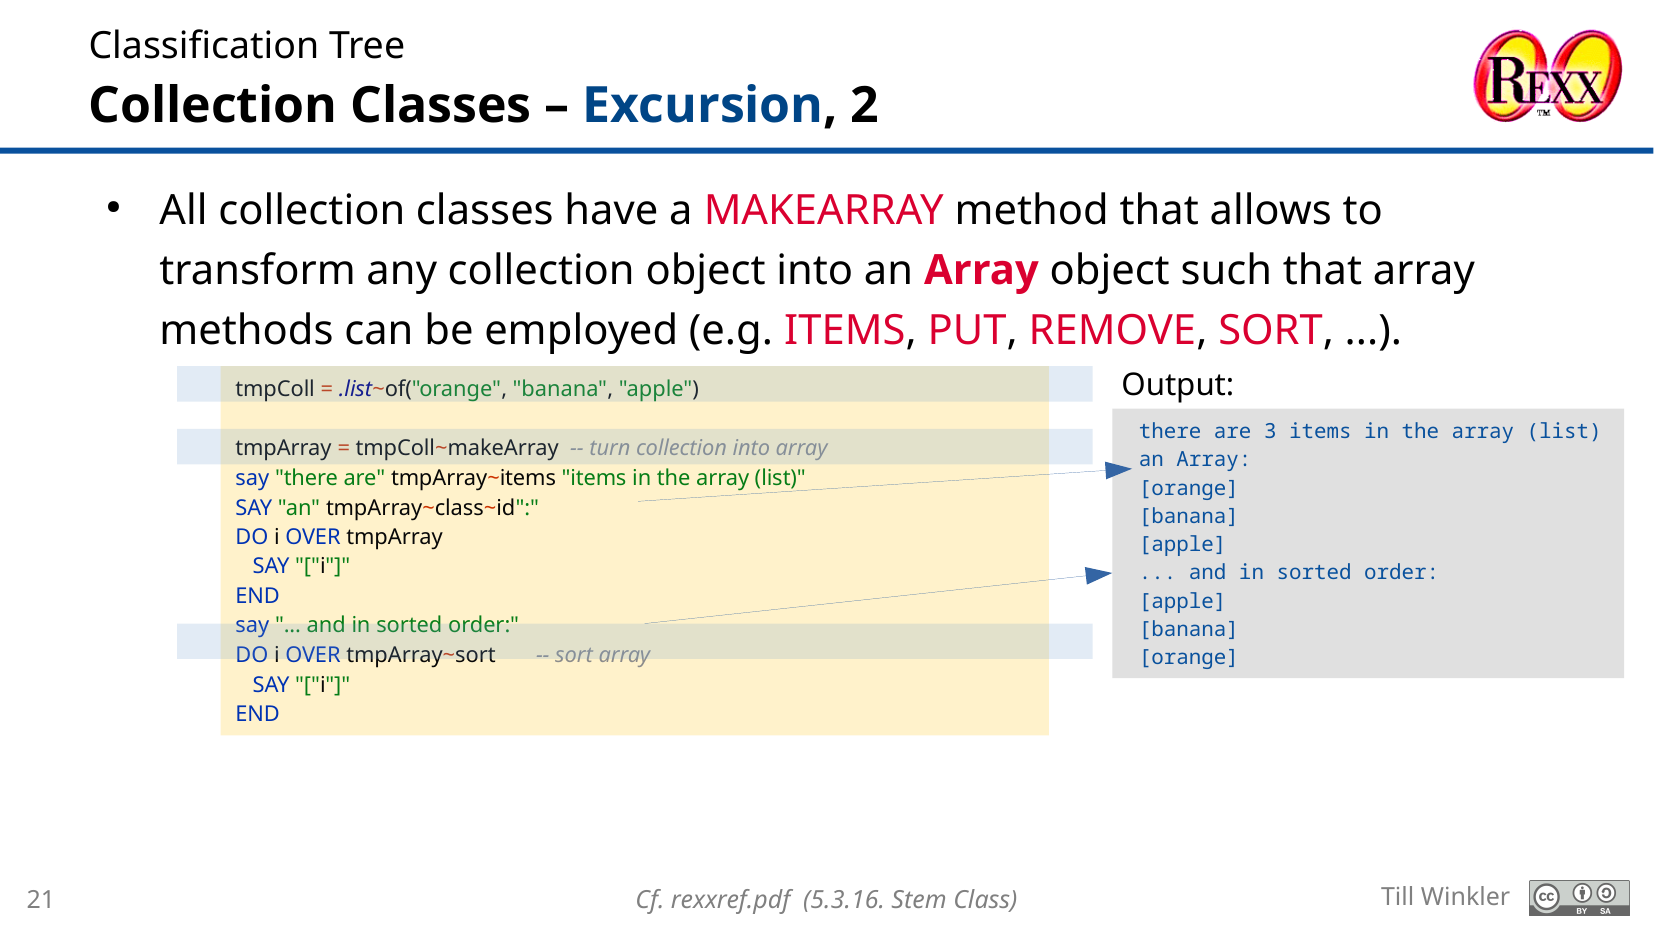

Classification Tree
Collection Classes – Excursion, 2
# All collection classes have a MAKEARRAY method that allows to transform any collection object into an Array object such that array methods can be employed (e.g. ITEMS, PUT, REMOVE, SORT, ...).
Output:
tmpColl = .list~of("orange", "banana", "apple")
tmpArray = tmpColl~makeArray -- turn collection into array
say "there are" tmpArray~items "items in the array (list)"
SAY "an" tmpArray~class~id":"
DO i OVER tmpArray
 SAY "["i"]"
END
say "... and in sorted order:"
DO i OVER tmpArray~sort -- sort array
 SAY "["i"]"
END
there are 3 items in the array (list)
an Array:
[orange]
[banana]
[apple]
... and in sorted order:
[apple]
[banana]
[orange]
Cf. rexxref.pdf (5.3.16. Stem Class)